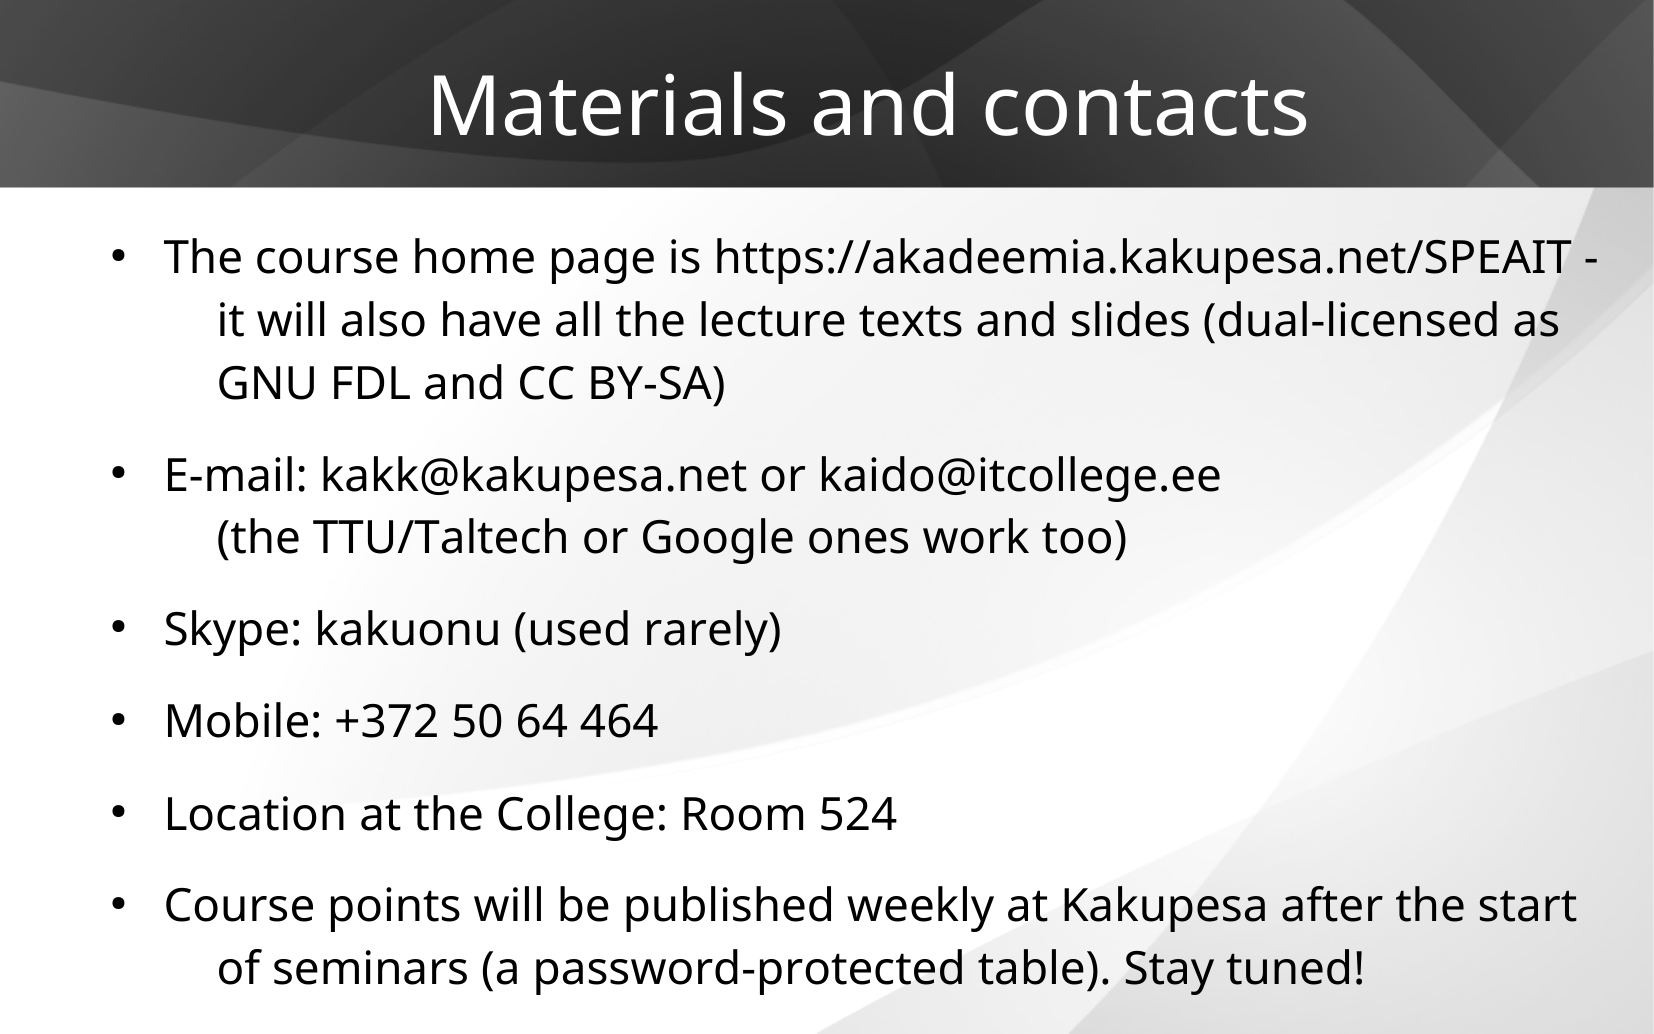

# Materials and contacts
The course home page is https://akadeemia.kakupesa.net/SPEAIT - it will also have all the lecture texts and slides (dual-licensed as GNU FDL and CC BY-SA)
E-mail: kakk@kakupesa.net or kaido@itcollege.ee
(the TTU/Taltech or Google ones work too)
Skype: kakuonu (used rarely)
Mobile: +372 50 64 464
Location at the College: Room 524
Course points will be published weekly at Kakupesa after the start of seminars (a password-protected table). Stay tuned!